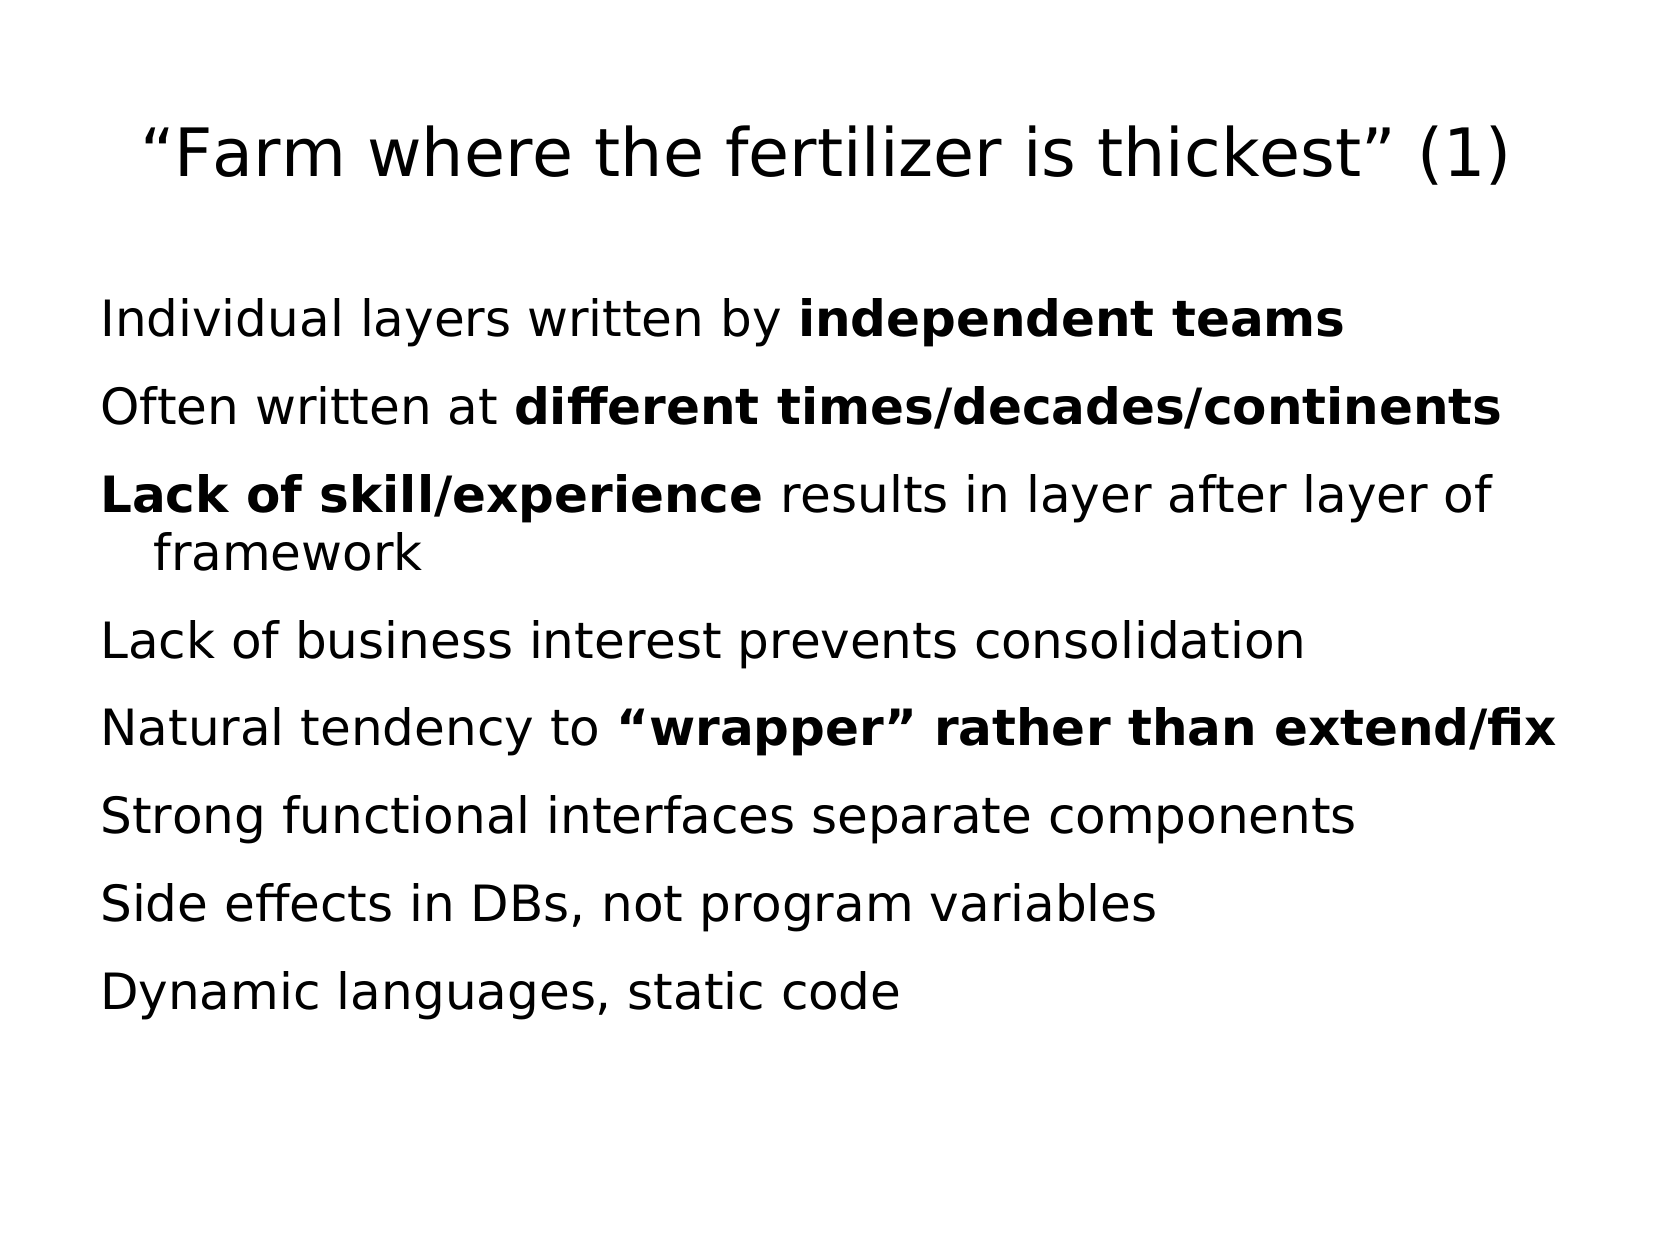

“Farm where the fertilizer is thickest” (1)
# Individual layers written by independent teams
Often written at different times/decades/continents
Lack of skill/experience results in layer after layer of framework
Lack of business interest prevents consolidation
Natural tendency to “wrapper” rather than extend/fix
Strong functional interfaces separate components
Side effects in DBs, not program variables
Dynamic languages, static code